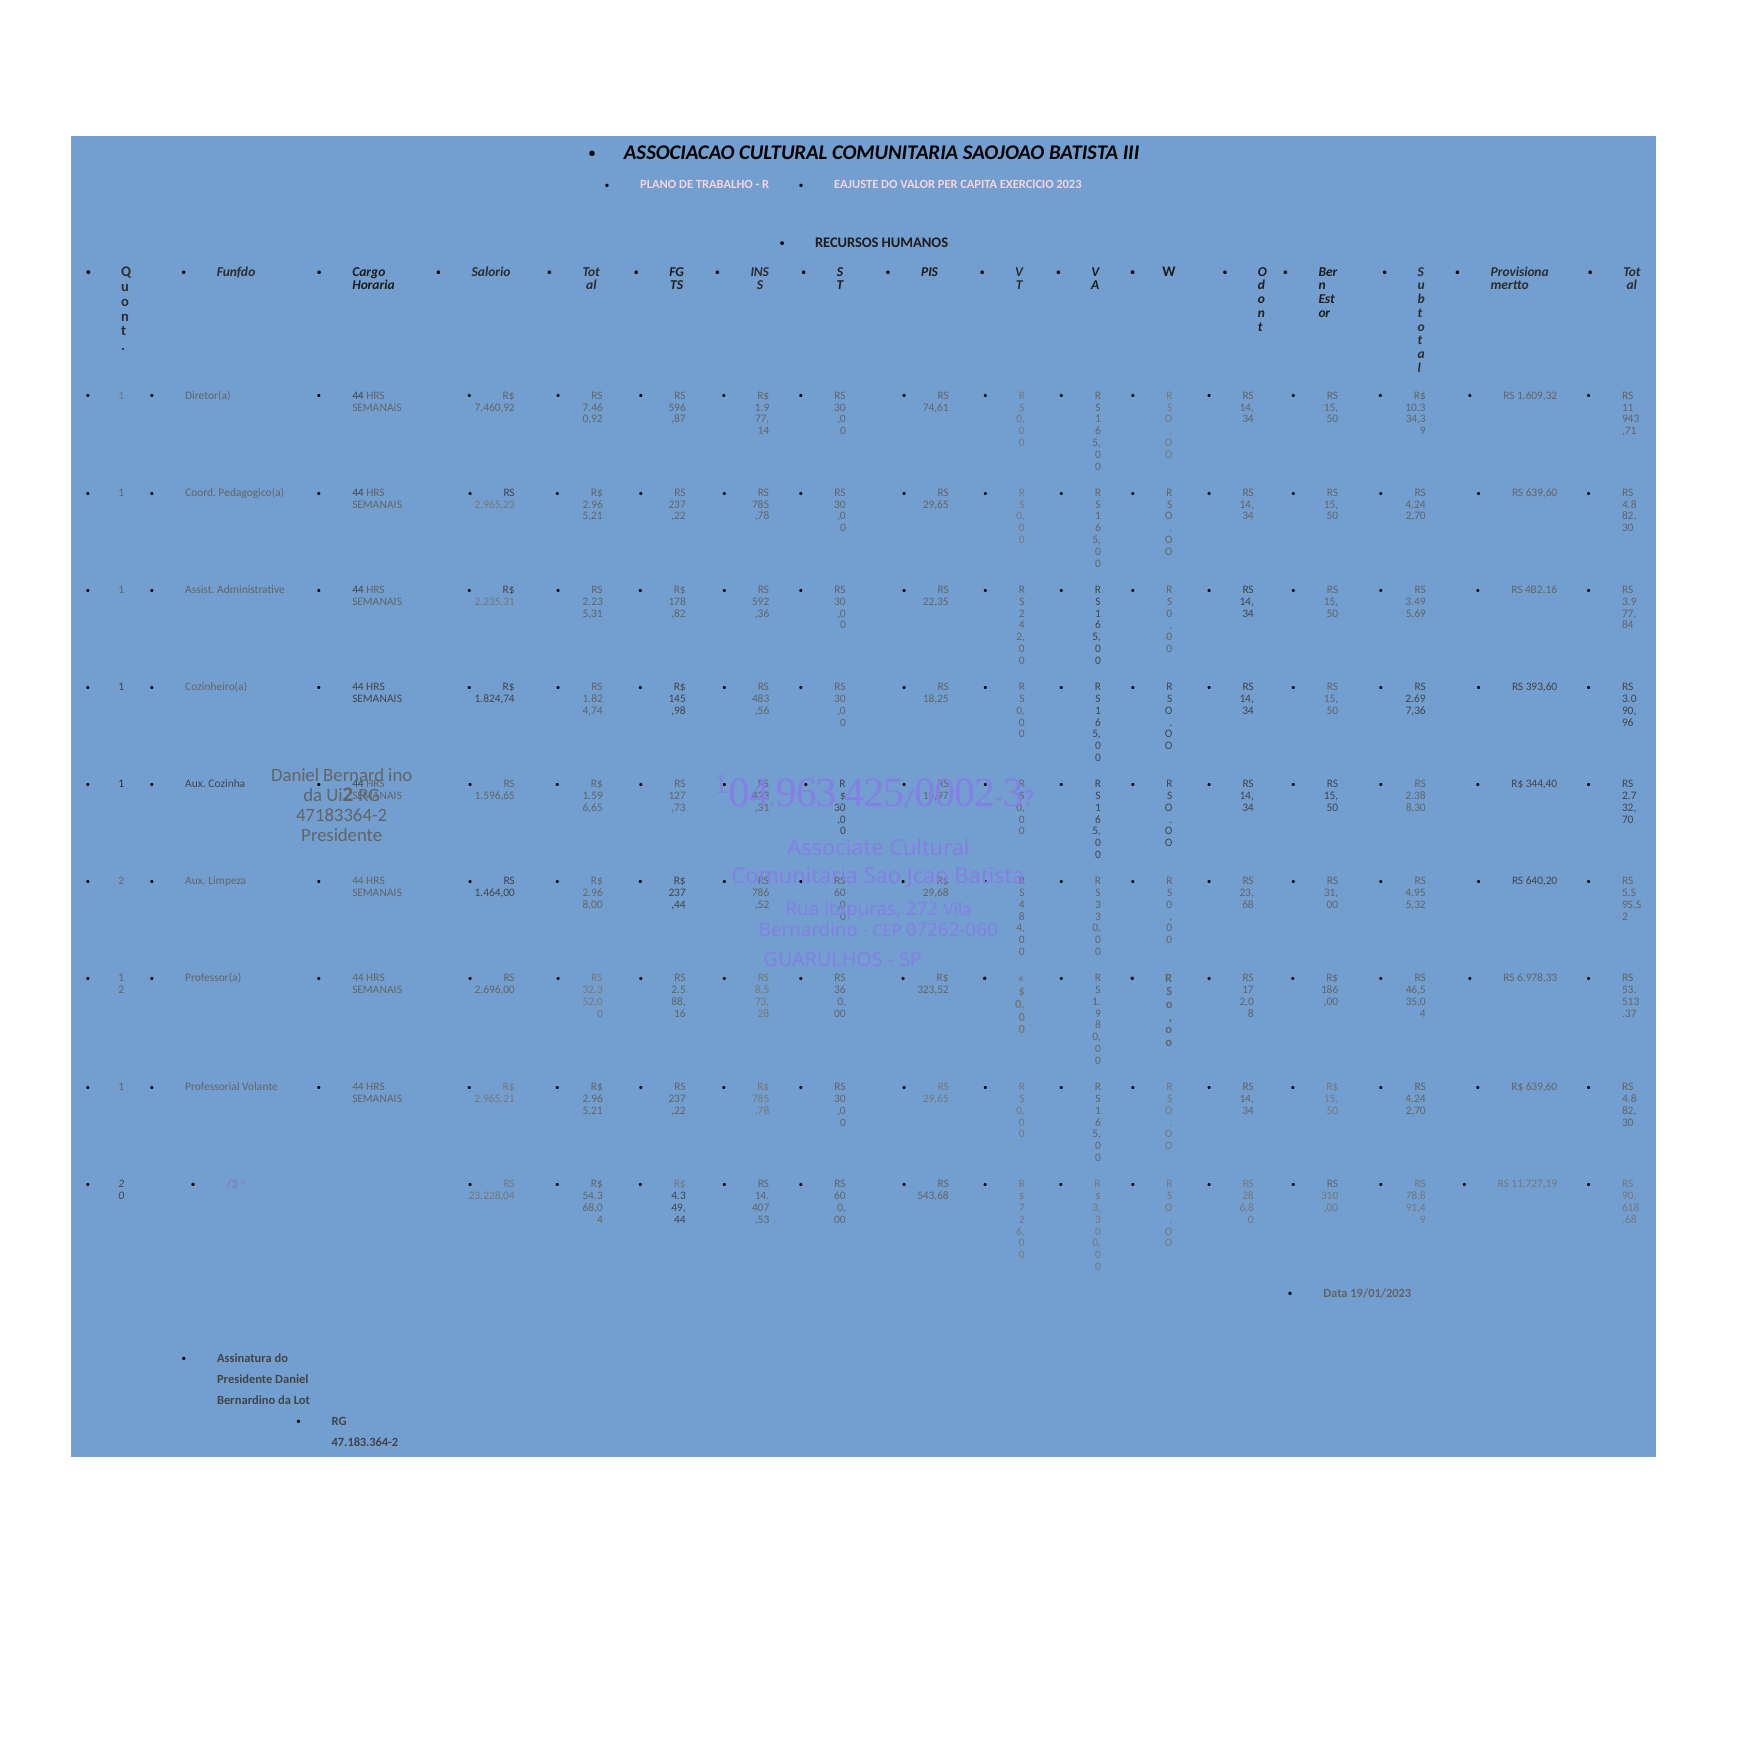

| ASSOCIACAO CULTURAL COMUNITARIA SAOJOAO BATISTA III | | | | | | | | | | | | | | | | |
| --- | --- | --- | --- | --- | --- | --- | --- | --- | --- | --- | --- | --- | --- | --- | --- | --- |
| PLANO DE TRABALHO - R | | | | | | | EAJUSTE DO VALOR PER CAPITA EXERClCIO 2023 | | | | | | | | | |
| RECURSOS HUMANOS | | | | | | | | | | | | | | | | |
| Quont. | Funfdo | Cargo Horaria | Salorio | Total | FGTS | INSS | ST | PIS | VT | VA | W | Odont | Bern Estor | Subtotal | Provisionamertto | Total |
| 1 | Diretor(a) | 44 HRS SEMANAiS | R$ 7.460,92 | RS 7.460,92 | RS 596,87 | R$ 1.977,14 | RS 30,00 | RS 74,61 | RS 0,00 | RS 165,00 | RSO.OO | RS 14,34 | RS 15,50 | R$ 10.334,39 | RS 1.609,32 | RS 11 943,71 |
| 1 | Coord. Pedagogico(a) | 44 HRS SEMANAIS | RS 2.965,23 | R$ 2.965,21 | RS 237,22 | RS 785,78 | RS 30,00 | RS 29,65 | RS 0,00 | RS 165,00 | rSo.oo | RS 14,34 | RS 15,50 | RS 4.242,70 | RS 639,60 | RS 4.882,30 |
| 1 | Assist. Administrative | 44 HRS SEMANAIS | R$ 2.235,31 | RS 2.235,31 | R$ 178,82 | RS 592,36 | RS 30,00 | RS 22,35 | RS 242,00 | RS 165,00 | RS 0,00 | RS 14,34 | RS 15,50 | RS 3.495,69 | RS 4B2.16 | RS 3.977,84 |
| 1 | Cozinheiro(a) | 44 HRS SEMANAIS | R$ 1.824,74 | RS 1.824,74 | R$ 145,98 | RS 483,56 | RS 30,00 | RS 18,25 | RS 0,00 | RS 165,00 | RSO.OO | RS 14,34 | RS 15,50 | RS 2.697,36 | RS 393,60 | RS 3.090,96 |
| 1 | Aux. Cozinha | 44 HRS SEMANAIS | RS 1.596,65 | R$ 1.596,65 | RS 127,73 | RS 423,31 | R$ 30,00 | RS 15,97 | RS 0,00 | RS 165,00 | RSO.OO | RS 14,34 | RS 15,50 | RS 2.388,30 | R$ 344,40 | RS 2.732,70 |
| 2 | Aux. Limpeza | 44 HRS SEMANAIS | RS 1.464,00 | R$ 2.968,00 | R$ 237,44 | RS 786,52 | RS 60,00 | R$ 29,68 | RS 484,00 | RS 330,00 | RS 0,00 | RS 23,68 | RS 31,00 | RS 4.955,32 | RS 640,20 | RS 5.S9S.S2 |
| 12 | Professor(a) | 44 HRS SEMANAIS | RS 2.696,00 | RS 32.352,00 | RS 2.588,16 | RS 8.573,28 | RS 360,00 | R$ 323,52 | «$0,00 | RS 1.980,00 | rS o,oo | RS 172,08 | R$ 186,00 | RS 46,535,04 | RS 6.978,33 | RS 53.513.37 |
| 1 | Professorial Volante | 44 HRS SEMANAIS | R$ 2.965.21 | R$ 2.965,21 | RS 237,22 | R$ 785,78 | RS 30,00 | RS 29,65 | RS 0,00 | RS 165,00 | RSO.OO | RS 14,34 | R$ 15,50 | RS 4.242,70 | R$ 639,60 | RS 4.882,30 |
| 20 | /3 ^ | | RS 23.228,04 | R$ 54.368,04 | R$ 4.349,44 | RS 14.407,53 | RS 600,00 | RS 543,68 | R$ 726,00 | R$ 3,300,00 | RSO.OO | RS 286,80 | RS 310,00 | RS 78,891,49 | RS 11,727,19 | RS 90.618.68 |
| | | | Data 19/01/2023 | | | | | | | | | | | | | |
| Assinatura do Presidente Daniel Bernardino da Lot RG 47.183.364-2 | | | | | | | | | | | | | | | | |
104.963.425/0002-3?
Daniel Bernard ino da Ui2 RG 47183364-2 Presidente
Associate Cultural Comunitaria Sao Jcao Batista
Rua itapuras, 272 Vila Bernardino - CEP 07262-060
GUARULHOS - SP